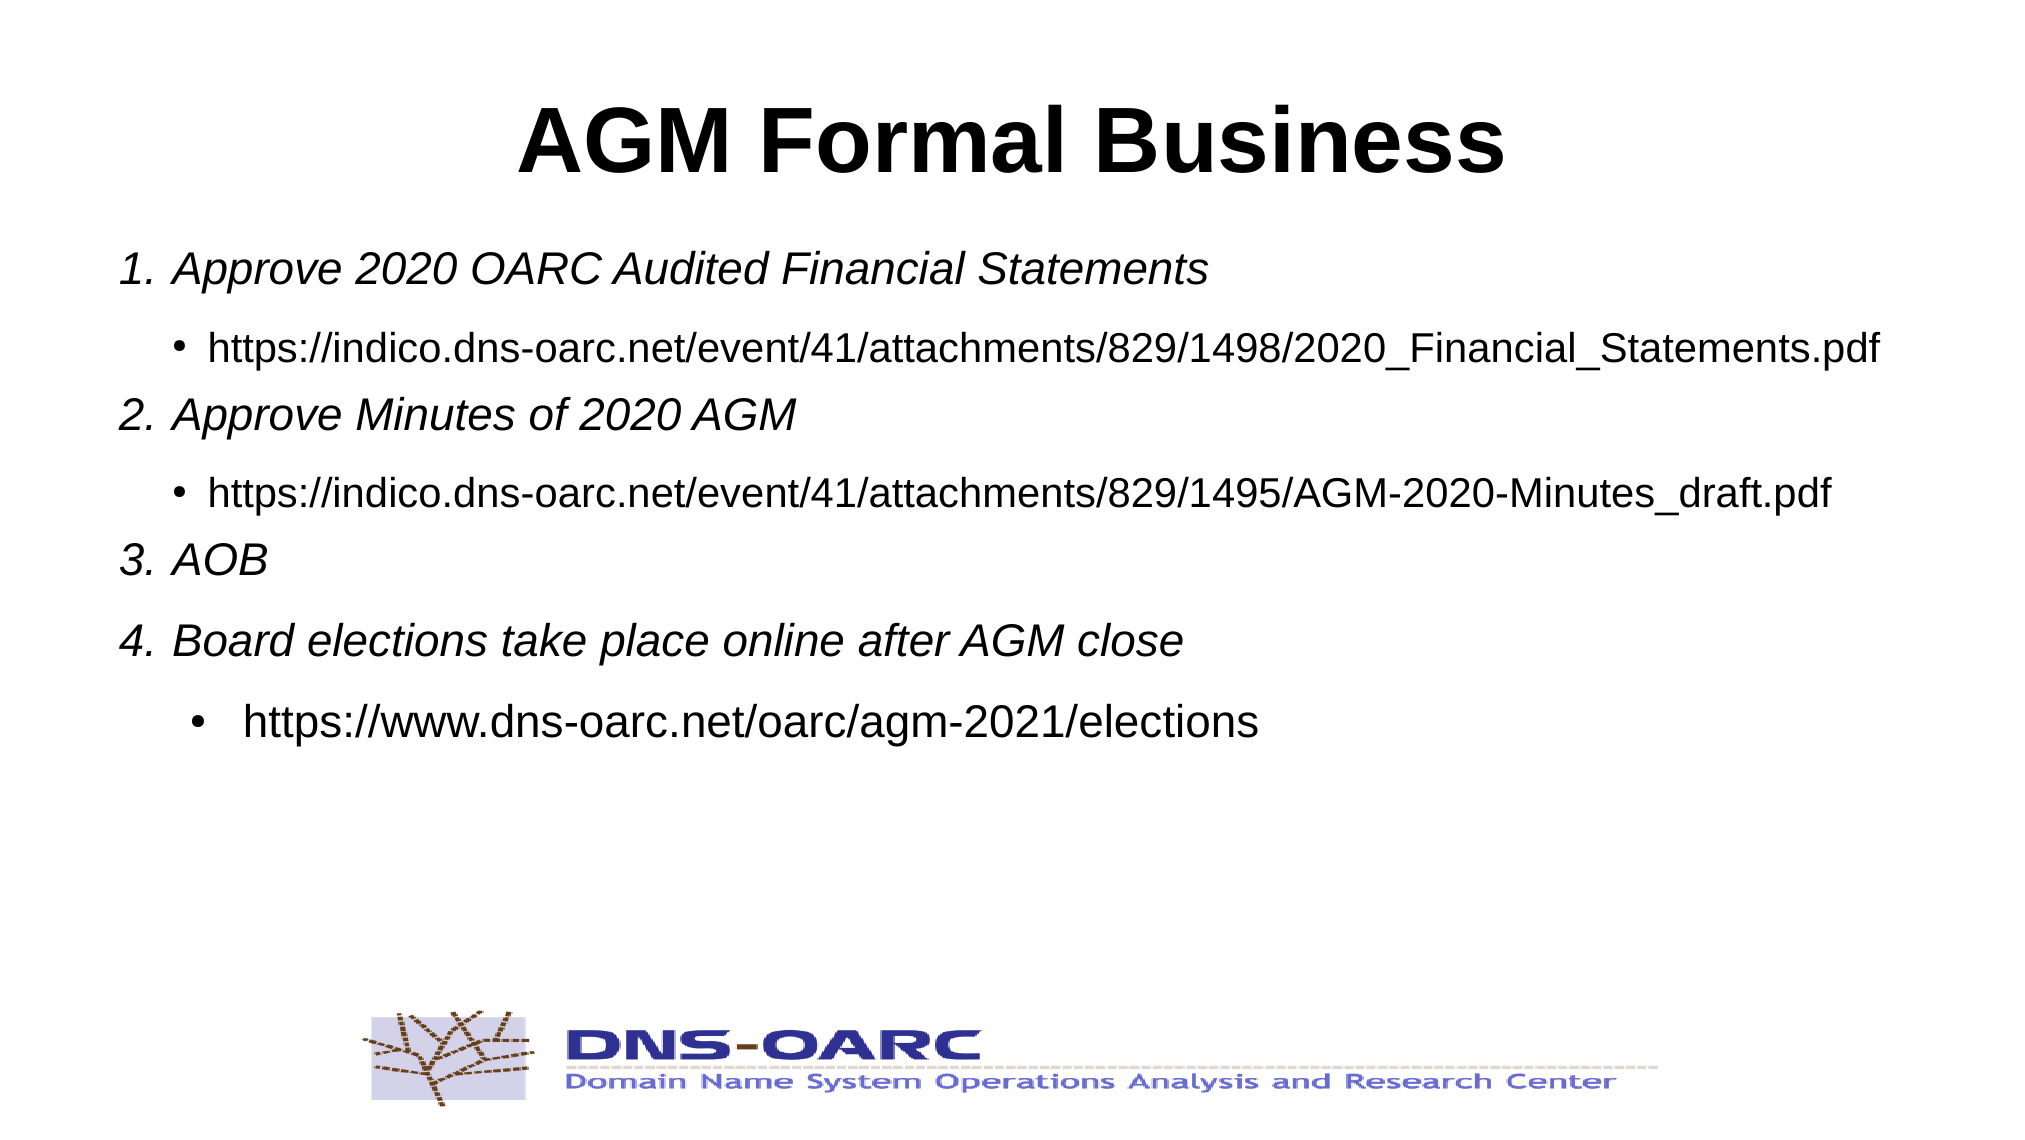

# AGM Formal Business
Approve 2020 OARC Audited Financial Statements
https://indico.dns-oarc.net/event/41/attachments/829/1498/2020_Financial_Statements.pdf
Approve Minutes of 2020 AGM
https://indico.dns-oarc.net/event/41/attachments/829/1495/AGM-2020-Minutes_draft.pdf
AOB
Board elections take place online after AGM close
https://www.dns-oarc.net/oarc/agm-2021/elections